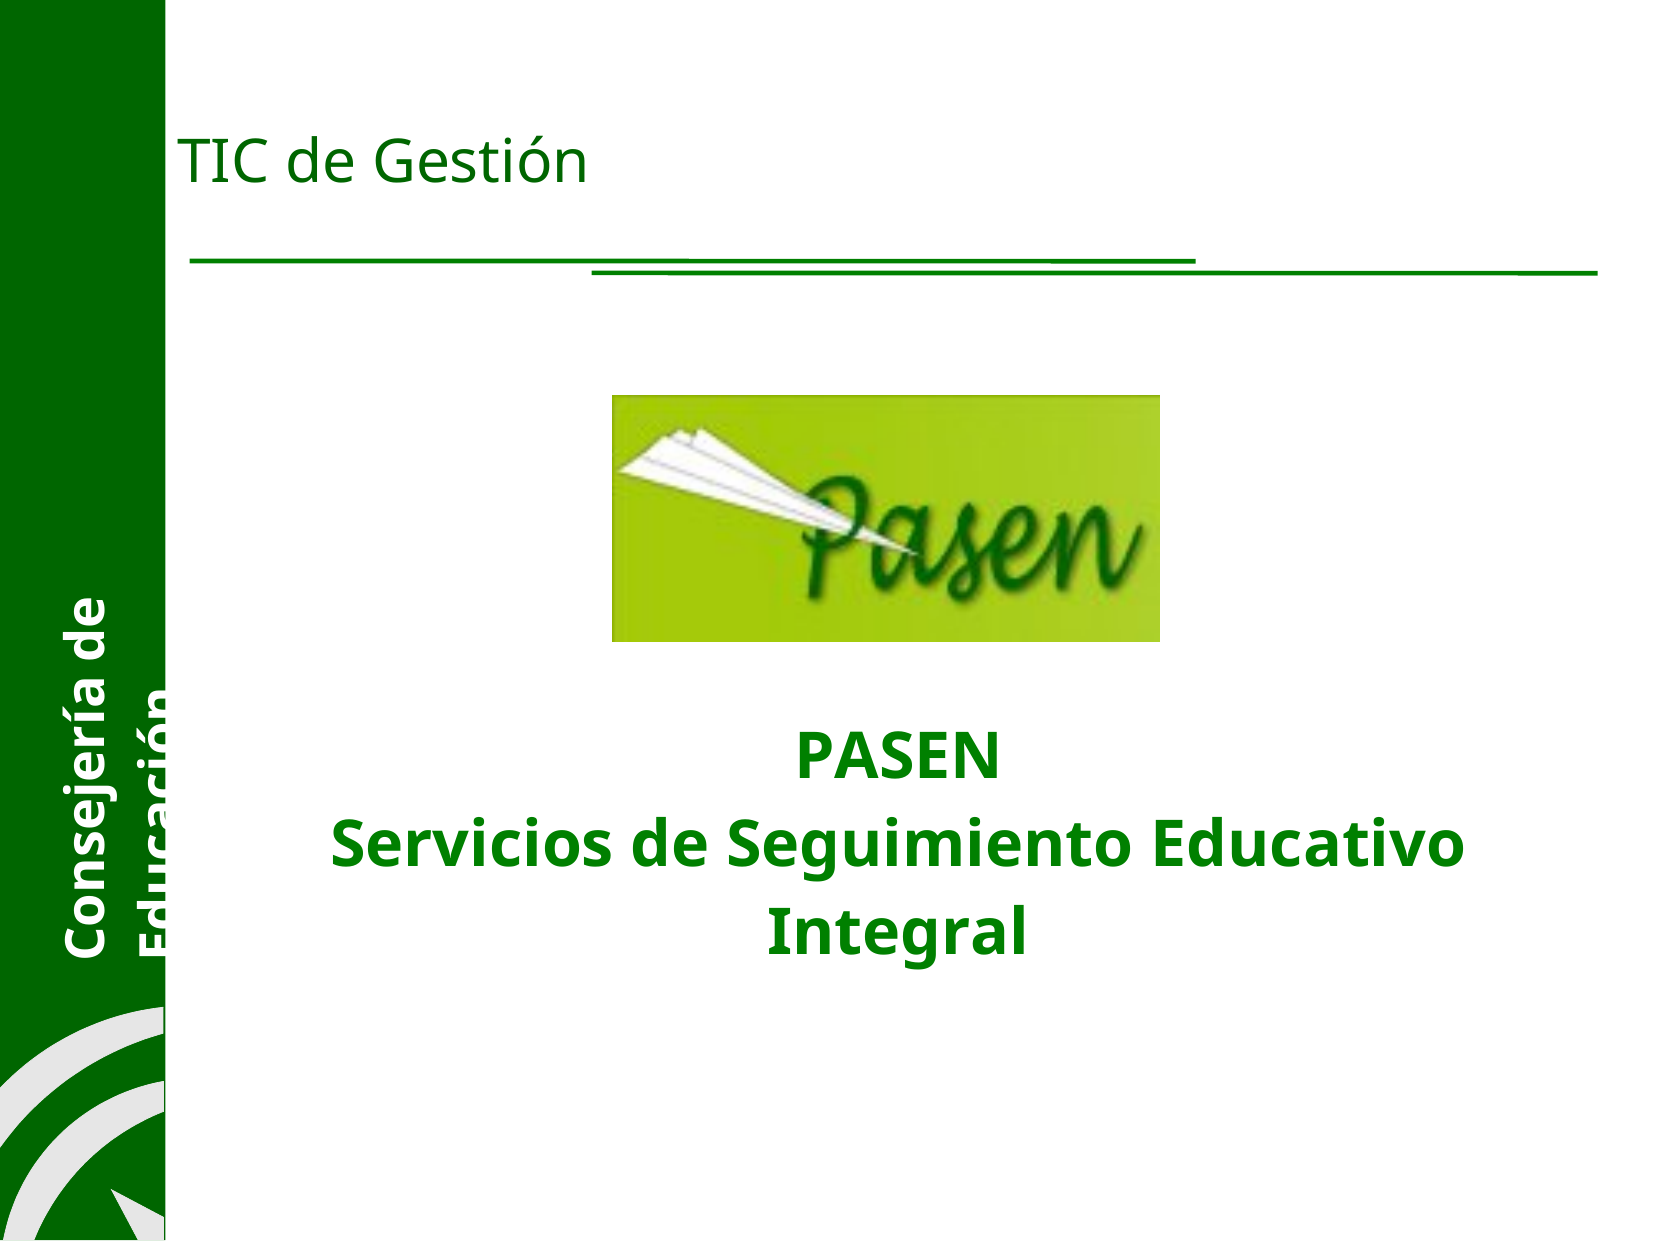

TIC de Gestión
# PASEN Servicios de Seguimiento Educativo Integral